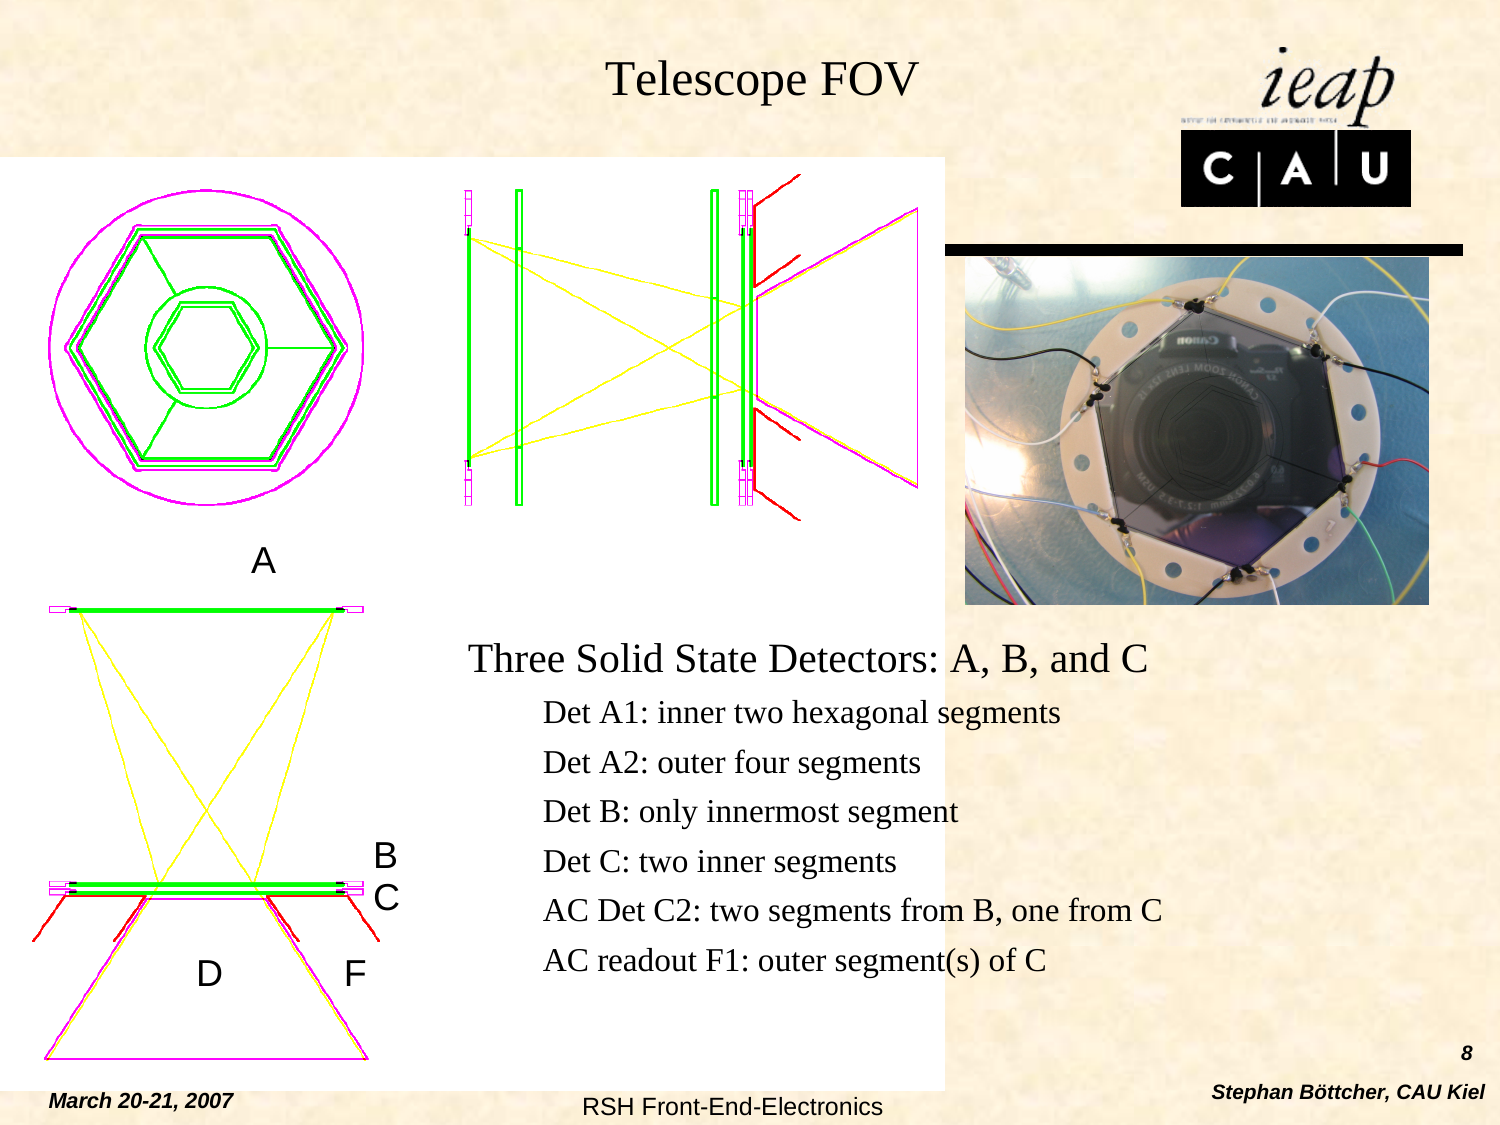

# Telescope FOV
A
Three Solid State Detectors: A, B, and C
Det A1: inner two hexagonal segments
Det A2: outer four segments
Det B: only innermost segment
Det C: two inner segments
AC Det C2: two segments from B, one from C
AC readout F1: outer segment(s) of C
B
C
D
F
8
March 20, 2007
RSH Front-End-Electronics